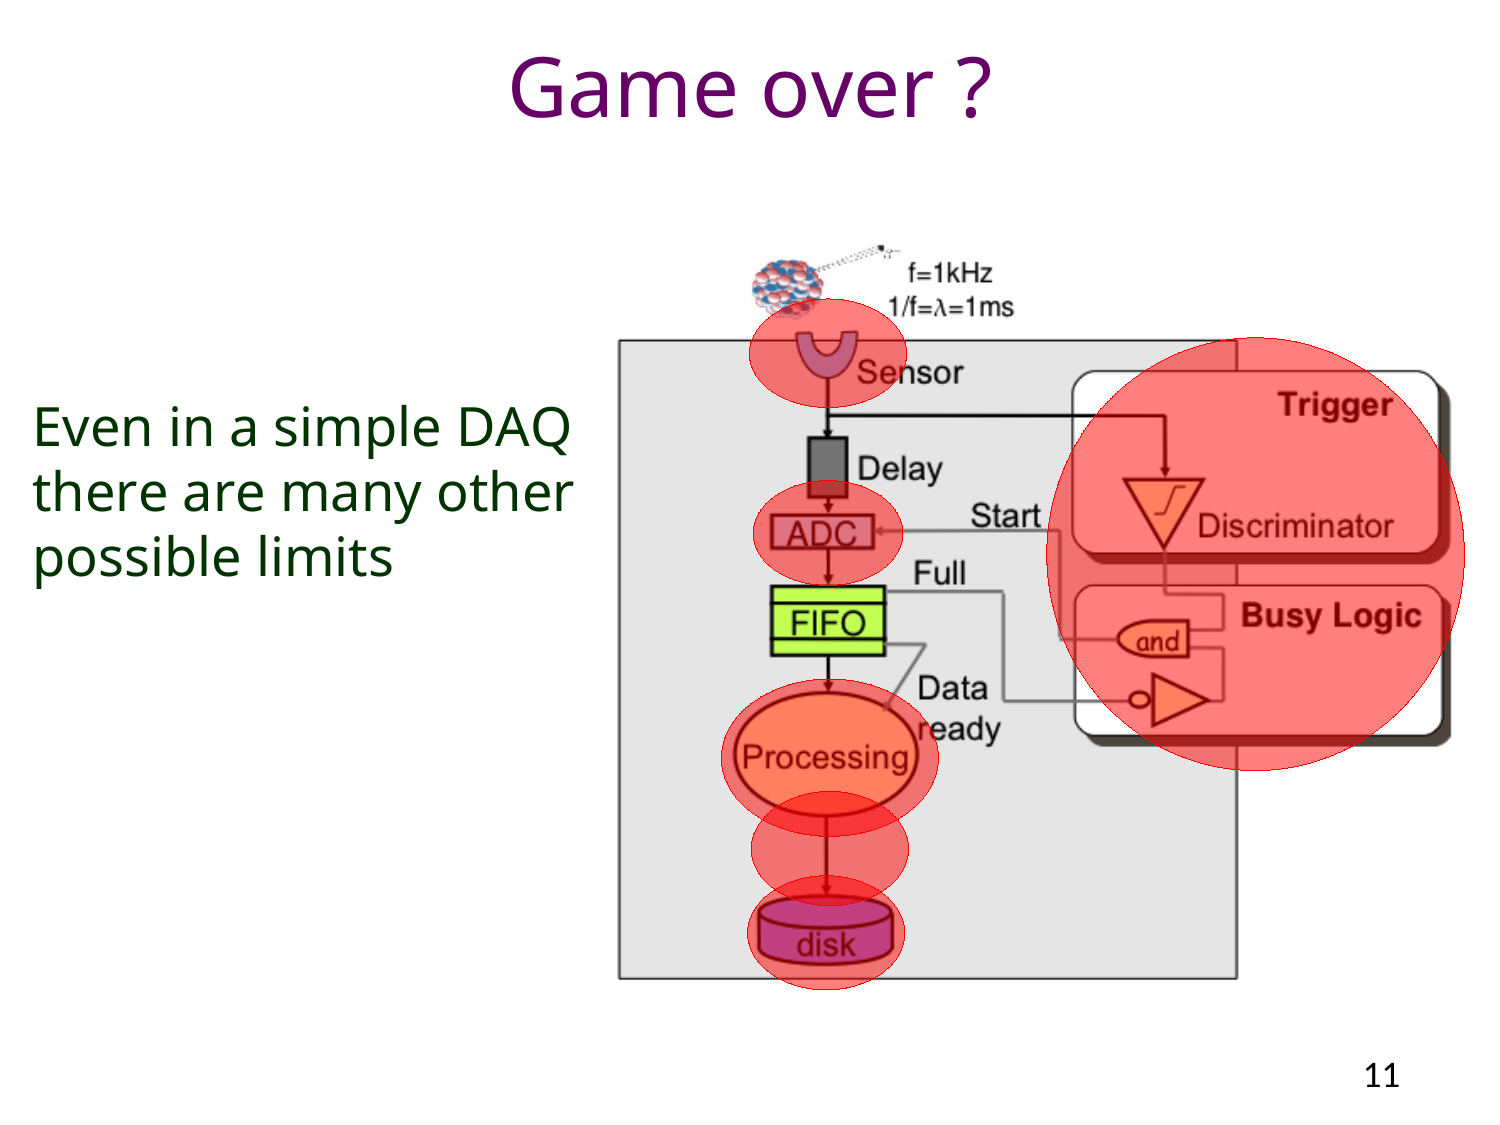

# Game over ?
Even in a simple DAQ there are many other possible limits
11